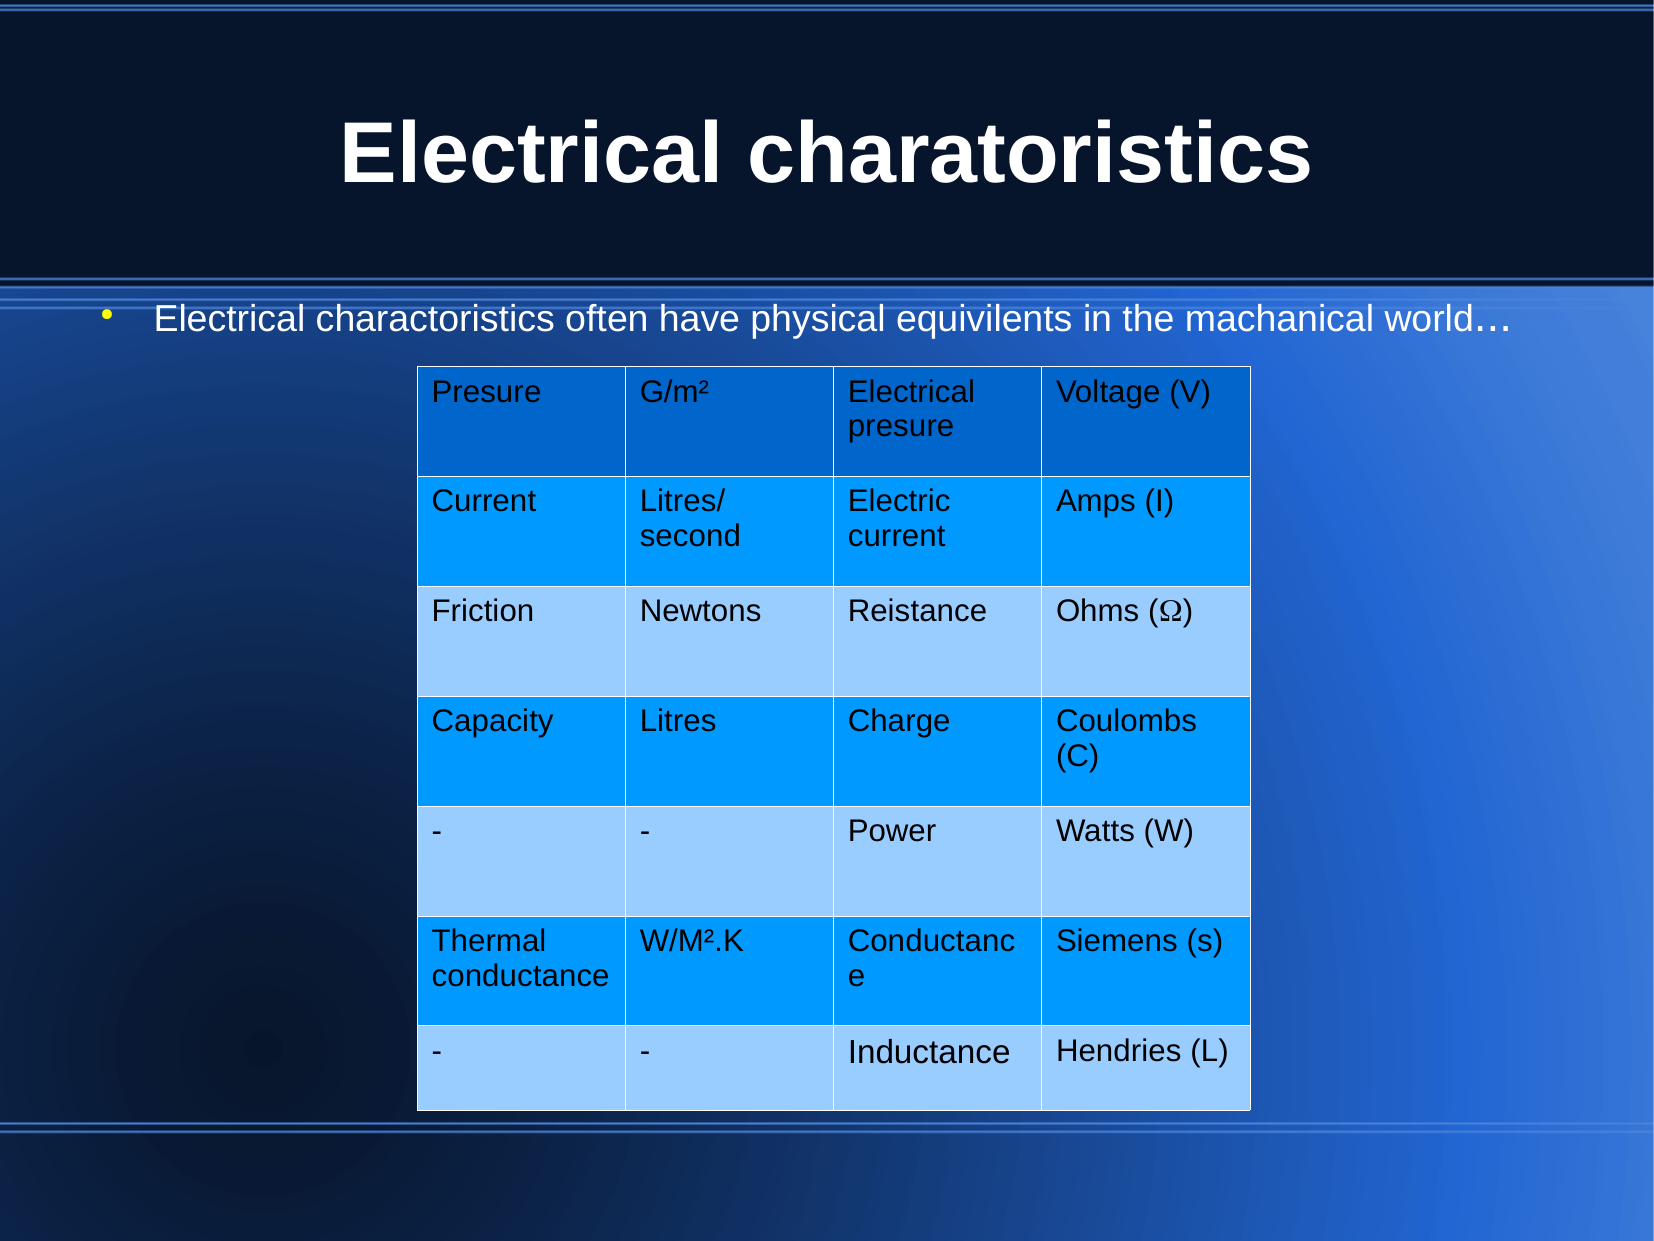

# Electrical charatoristics
Electrical charactoristics often have physical equivilents in the machanical world...
| Presure | G/m² | Electrical presure | Voltage (V) |
| --- | --- | --- | --- |
| Current | Litres/ second | Electric current | Amps (I) |
| Friction | Newtons | Reistance | Ohms (W) |
| Capacity | Litres | Charge | Coulombs (C) |
| - | - | Power | Watts (W) |
| Thermal conductance | W/M².K | Conductance | Siemens (s) |
| - | - | Inductance | Hendries (L) |